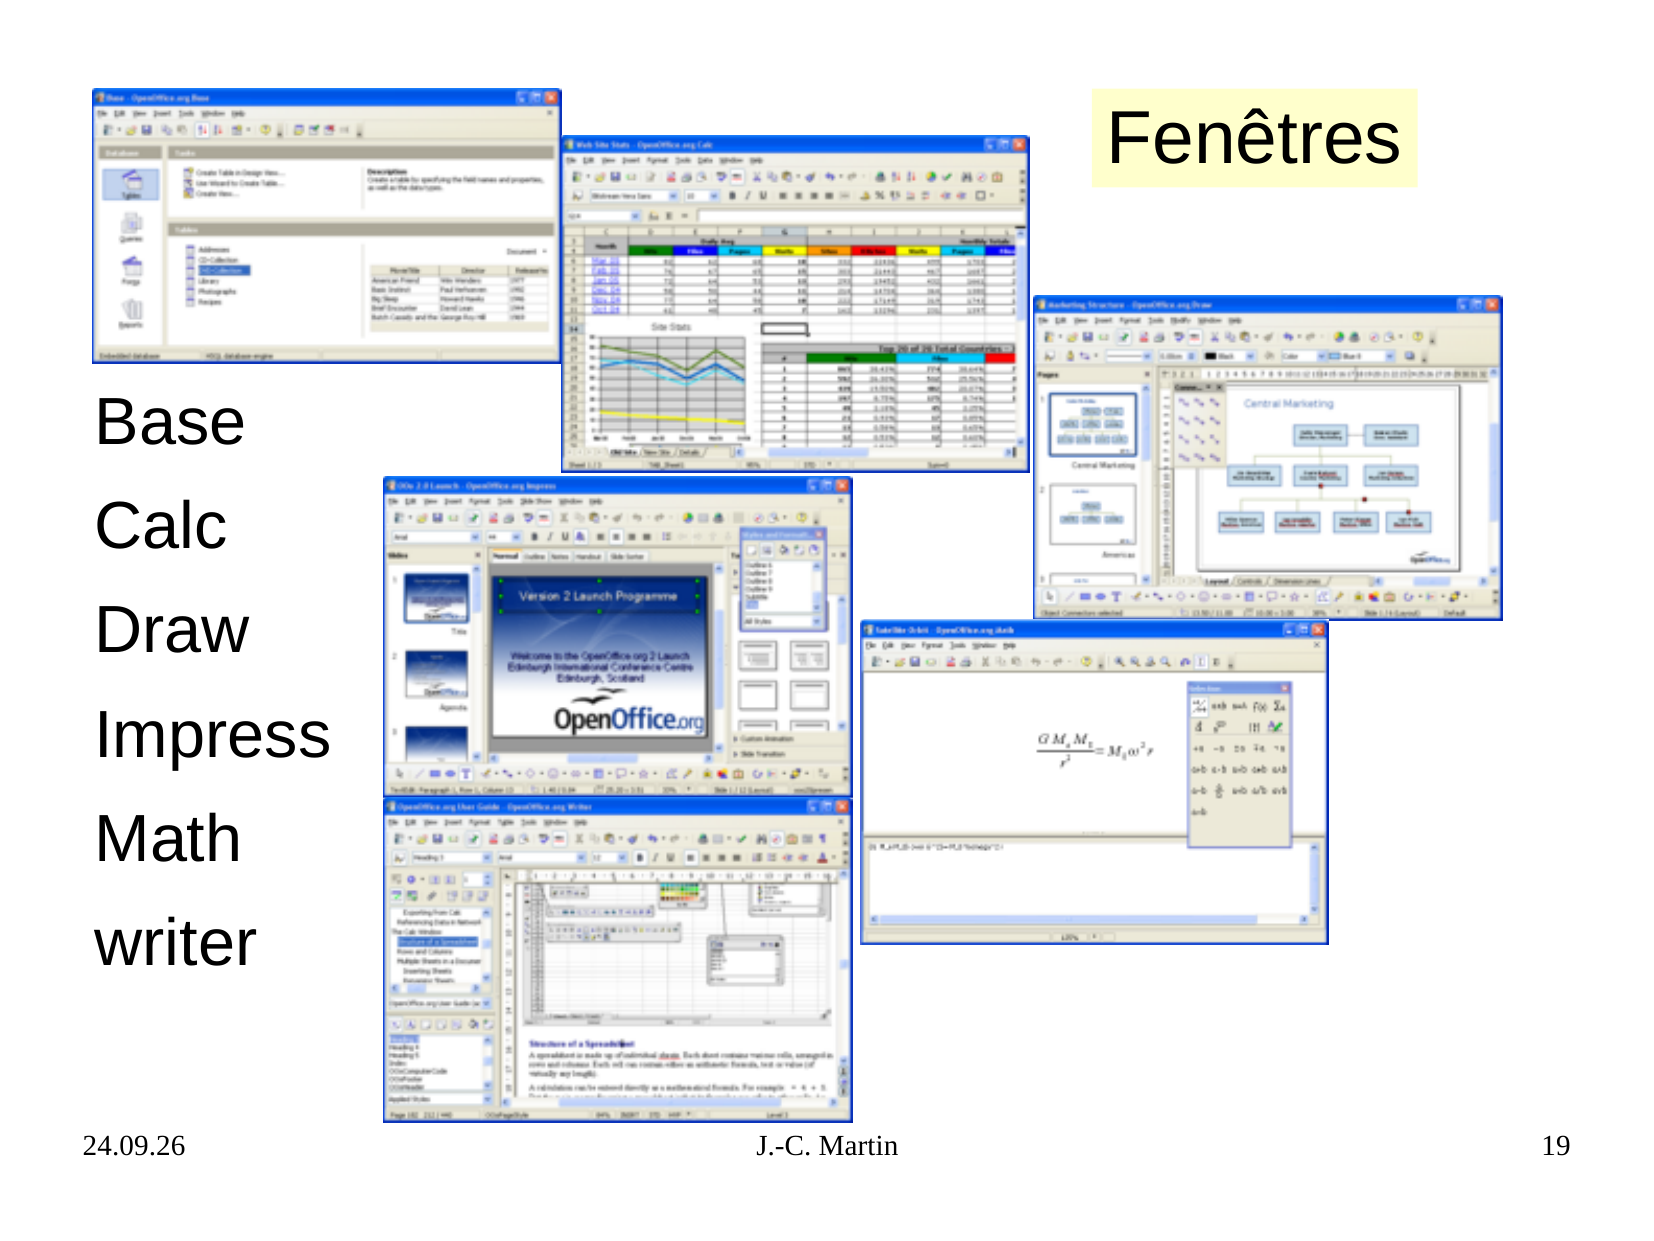

Fenêtres
# Base
Calc
Draw
Impress
Math
writer
J.-C. Martin
19